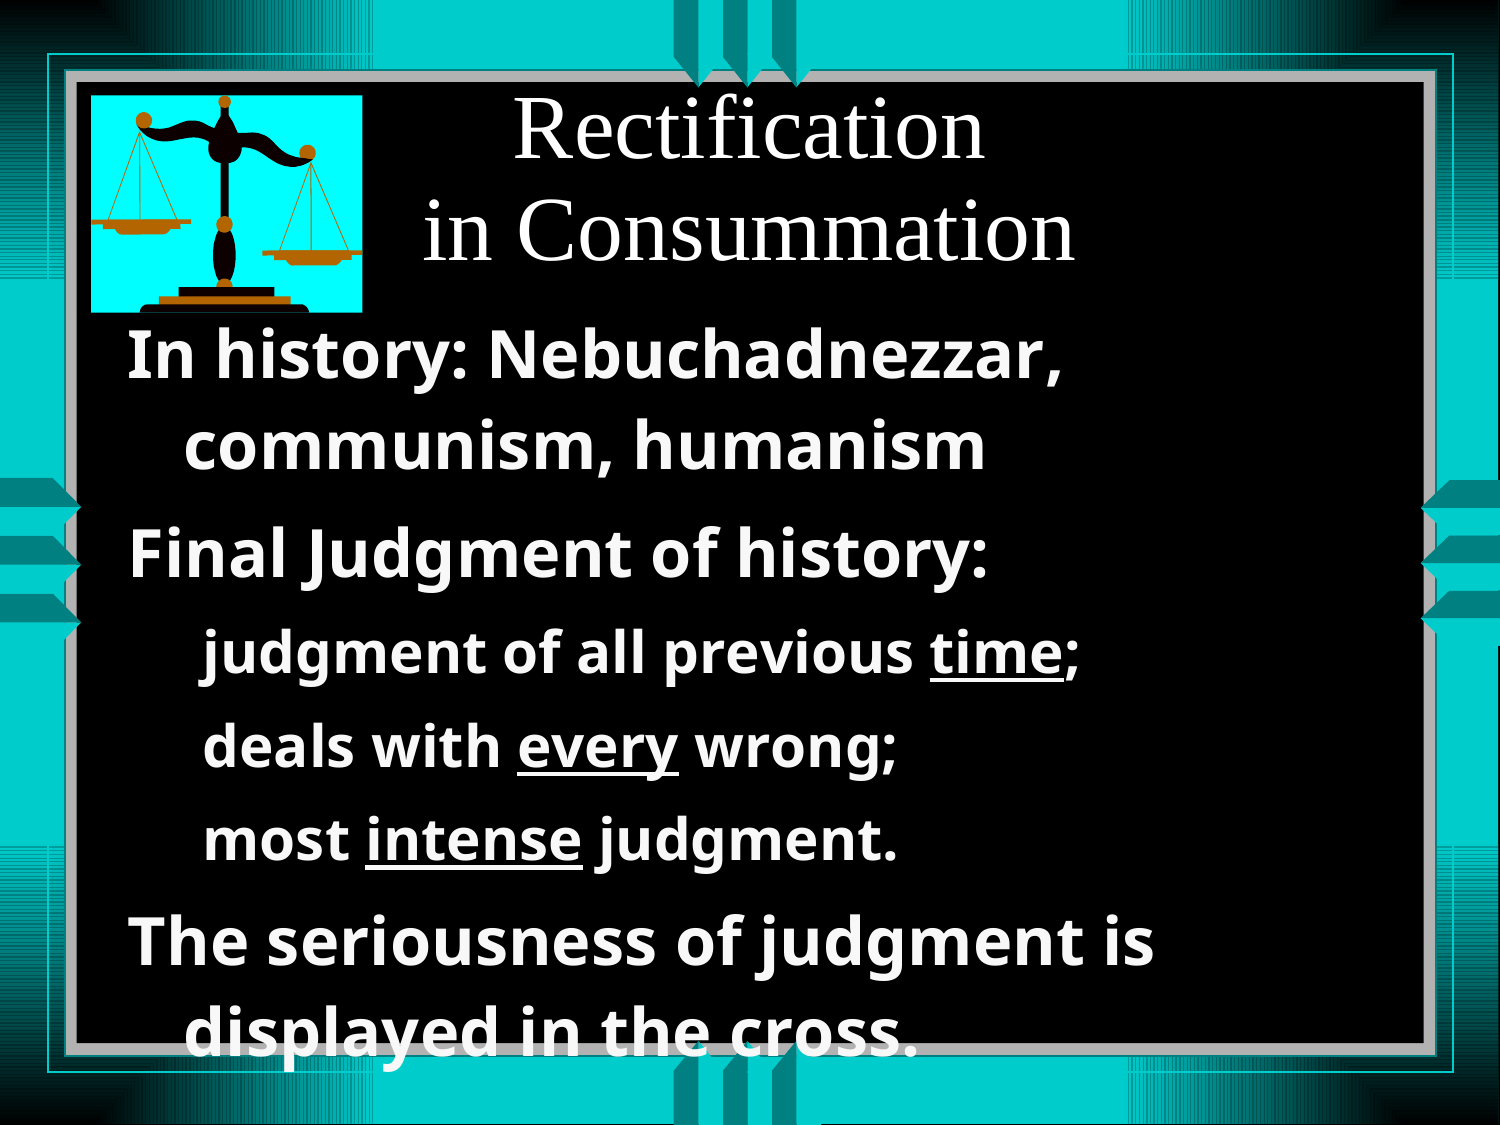

# Rectification in Consummation
In history: Nebuchadnezzar, communism, humanism
Final Judgment of history:
judgment of all previous time;
deals with every wrong;
most intense judgment.
The seriousness of judgment is displayed in the cross.